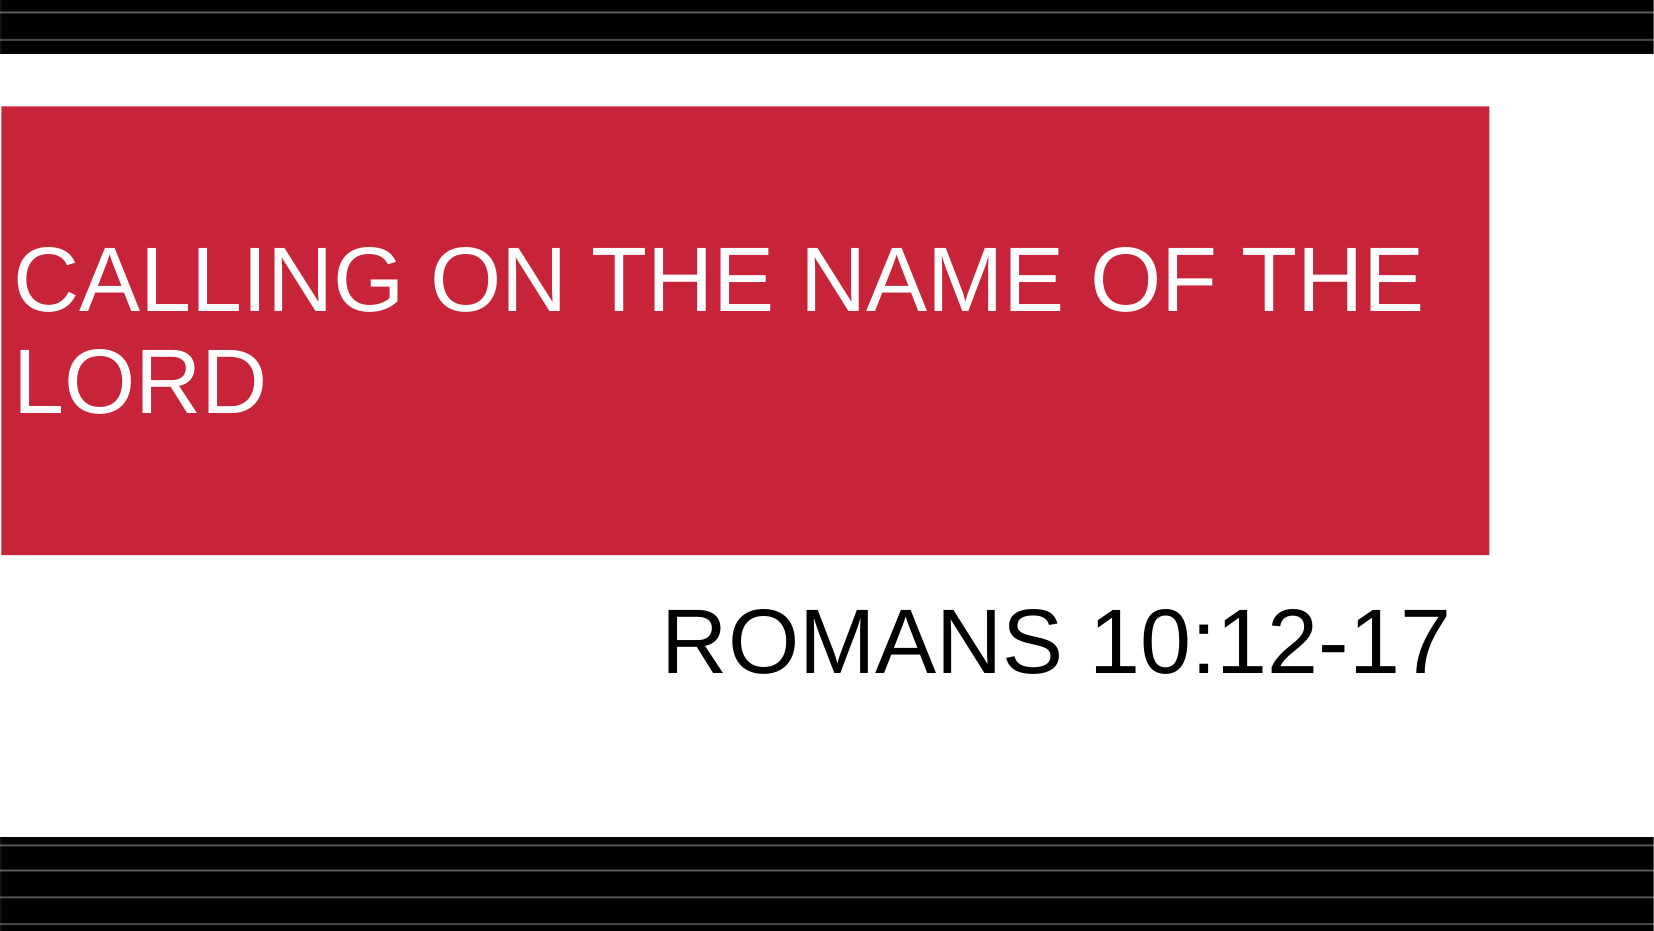

# CALLING ON THE NAME OF THE LORD
ROMANS 10:12-17